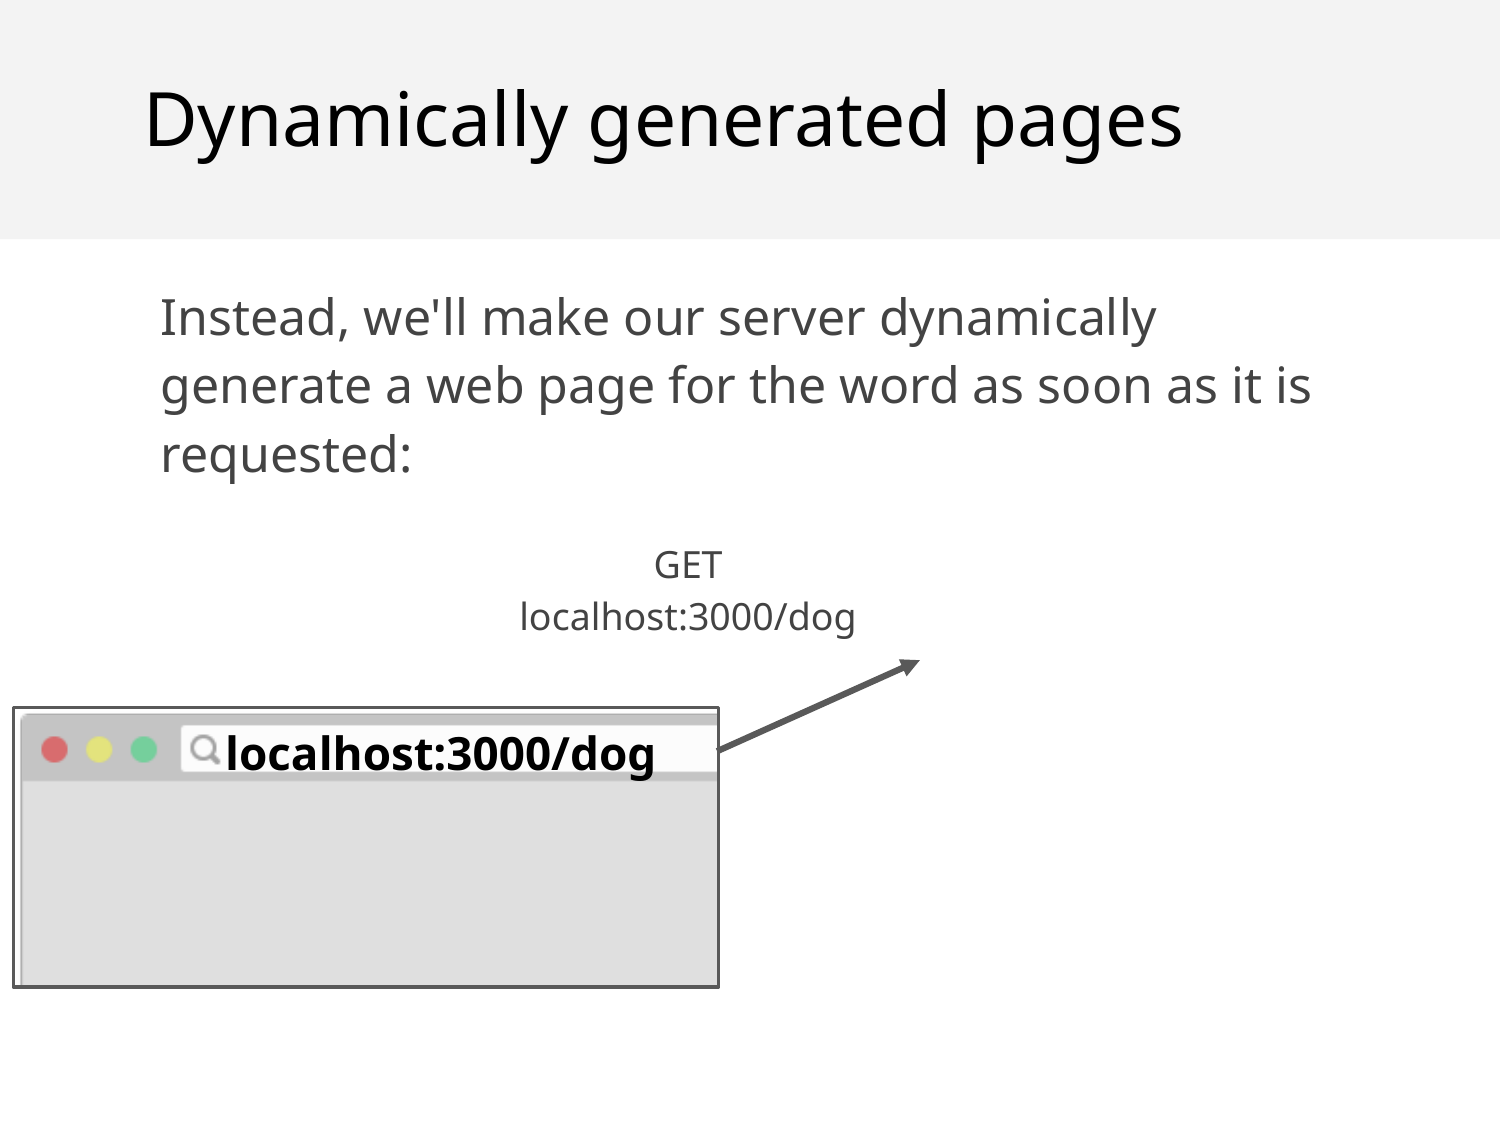

# Dynamically generated pages
Instead, we'll make our server dynamically generate a web page for the word as soon as it is requested:
GET localhost:3000/dog
localhost:3000/dog